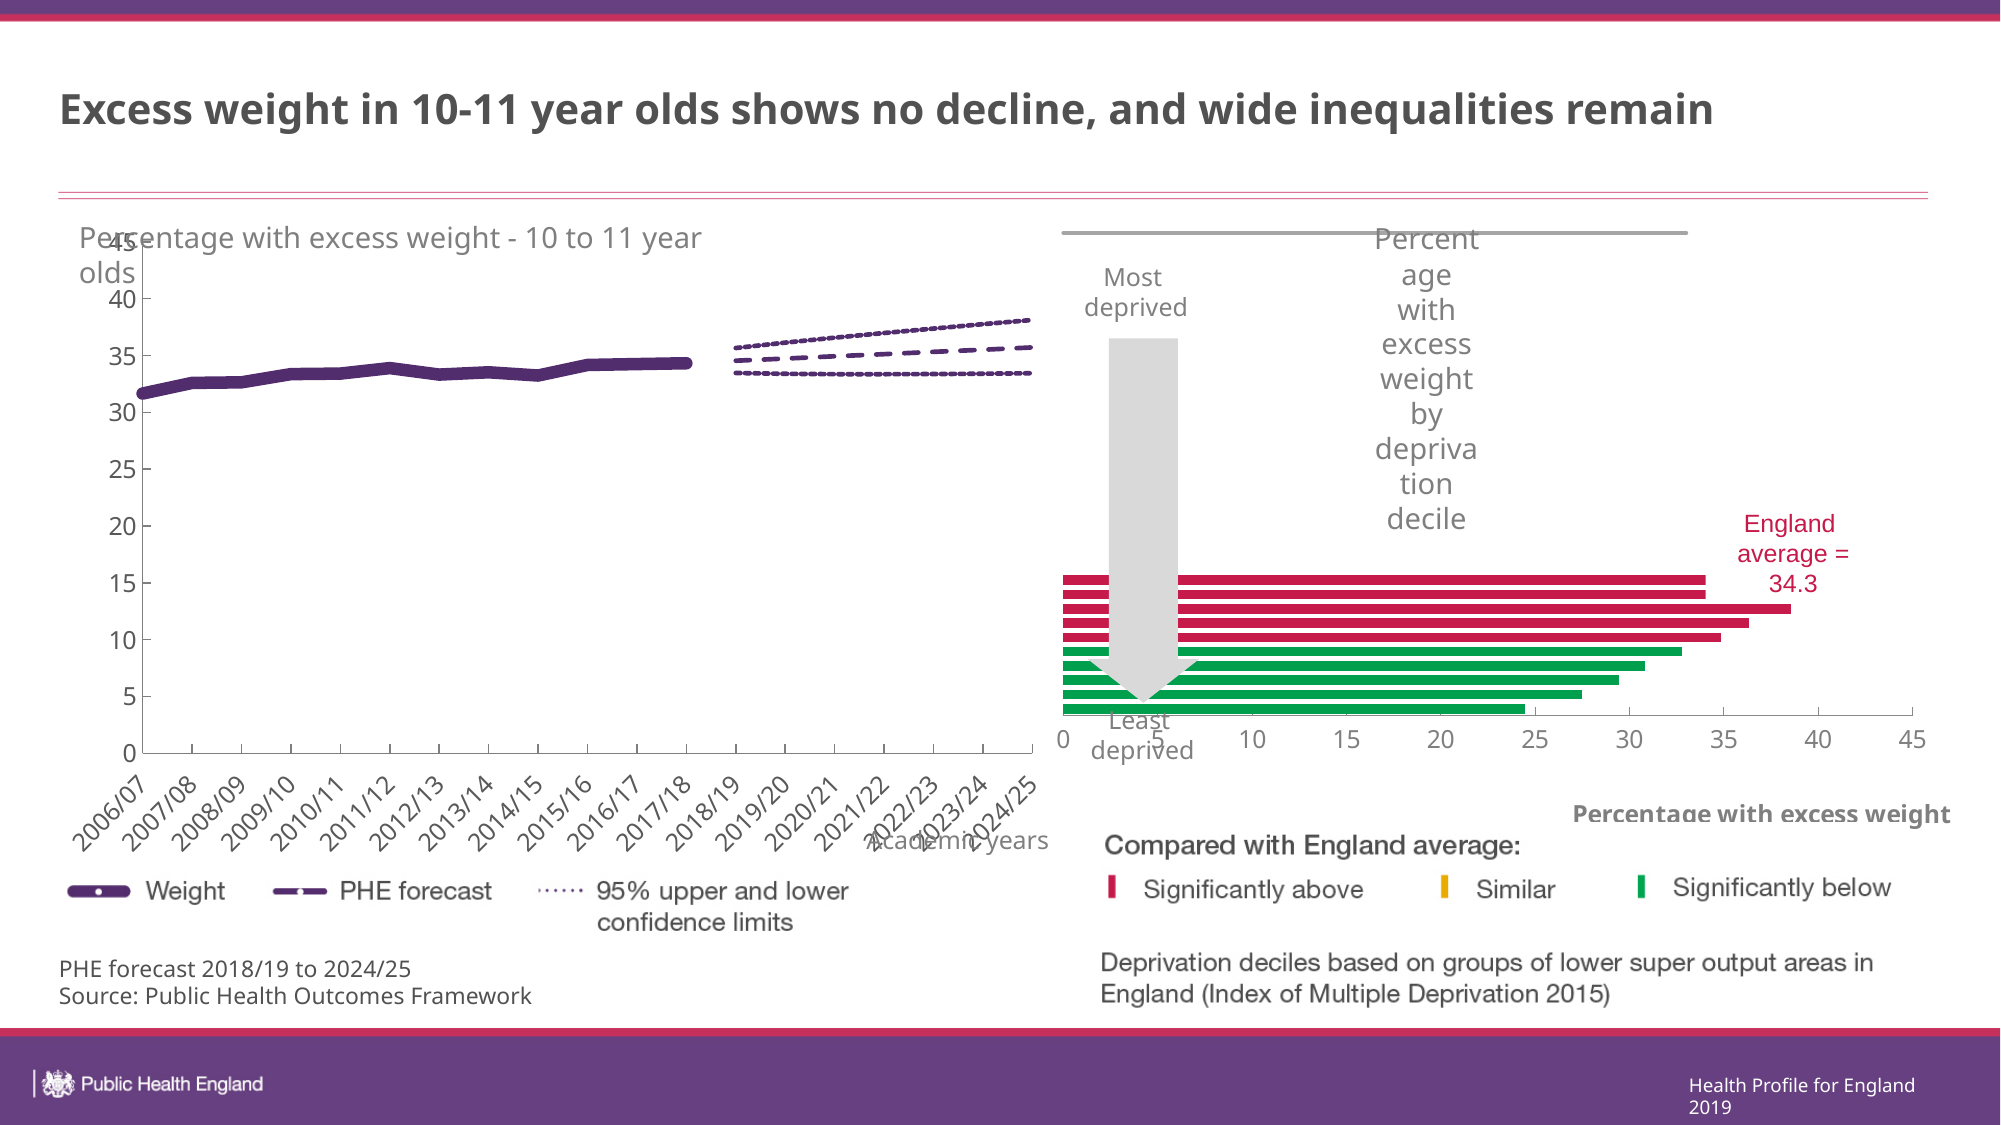

# Excess weight in 10-11 year olds shows no decline, and wide inequalities remain
### Chart
| Category | excess weight | PHE forecast | 95% upper and lower confidence limits | UCI |
|---|---|---|---|---|
| 2006/07 | 31.6532789942416 | None | None | None |
| 2007/08 | 32.5906557906639 | None | None | None |
| 2008/09 | 32.6391163098139 | None | None | None |
| 2009/10 | 33.3611406188421 | None | None | None |
| 2010/11 | 33.4078929571437 | None | None | None |
| 2011/12 | 33.8934838470592 | None | None | None |
| 2012/13 | 33.3207263271089 | None | None | None |
| 2013/14 | 33.523892858879 | None | None | None |
| 2014/15 | 33.2397128889374 | None | None | None |
| 2015/16 | 34.1661540721427 | None | None | None |
| 2016/17 | 34.2480573346848 | None | None | None |
| 2017/18 | 34.3213533735479 | None | None | None |
| 2018/19 | None | 34.54 | 33.46 | 35.66 |
| 2019/20 | None | 34.73 | 33.39 | 36.13 |
| 2020/21 | None | 34.93 | 33.36 | 36.57 |
| 2021/22 | None | 35.12 | 33.36 | 36.98 |
| 2022/23 | None | 35.32 | 33.37 | 37.37 |
| 2023/24 | None | 35.51 | 33.4 | 37.76 |
| 2024/25 | None | 35.71 | 33.44 | 38.13 |Percentage with excess weight - 10 to 11 year olds
Academic years
### Chart
| Category | Rate | England Average |
|---|---|---|
| Least deprived decile (IMD2015) | 24.4660739354235 | 0.0 |
| Second least deprived decile (IMD2015) | 27.5008298674165 | 33.0 |
| Third less deprived decile (IMD2015) | 29.4508195096815 | None |
| Fourth less deprived decile (IMD2015) | 30.8392213700505 | None |
| Fifth less deprived decile (IMD2015) | 32.7600343588943 | None |
| Fifth more deprived decile (IMD2015) | 34.8245865596023 | None |
| Fourth more deprived decile (IMD2015) | 36.3288212766708 | None |
| Third more deprived decile (IMD2015) | 38.5660377358491 | None |
| Second most deprived decile (IMD2015) | 40.2772226346143 | None |
| Most deprived decile (IMD2015) | 41.378337479802 | None |Percentage with excess weight by deprivation decile
Most
deprived
England
average = 34.3
Least
deprived
PHE forecast 2018/19 to 2024/25
Source: Public Health Outcomes Framework
Health Profile for England 2019